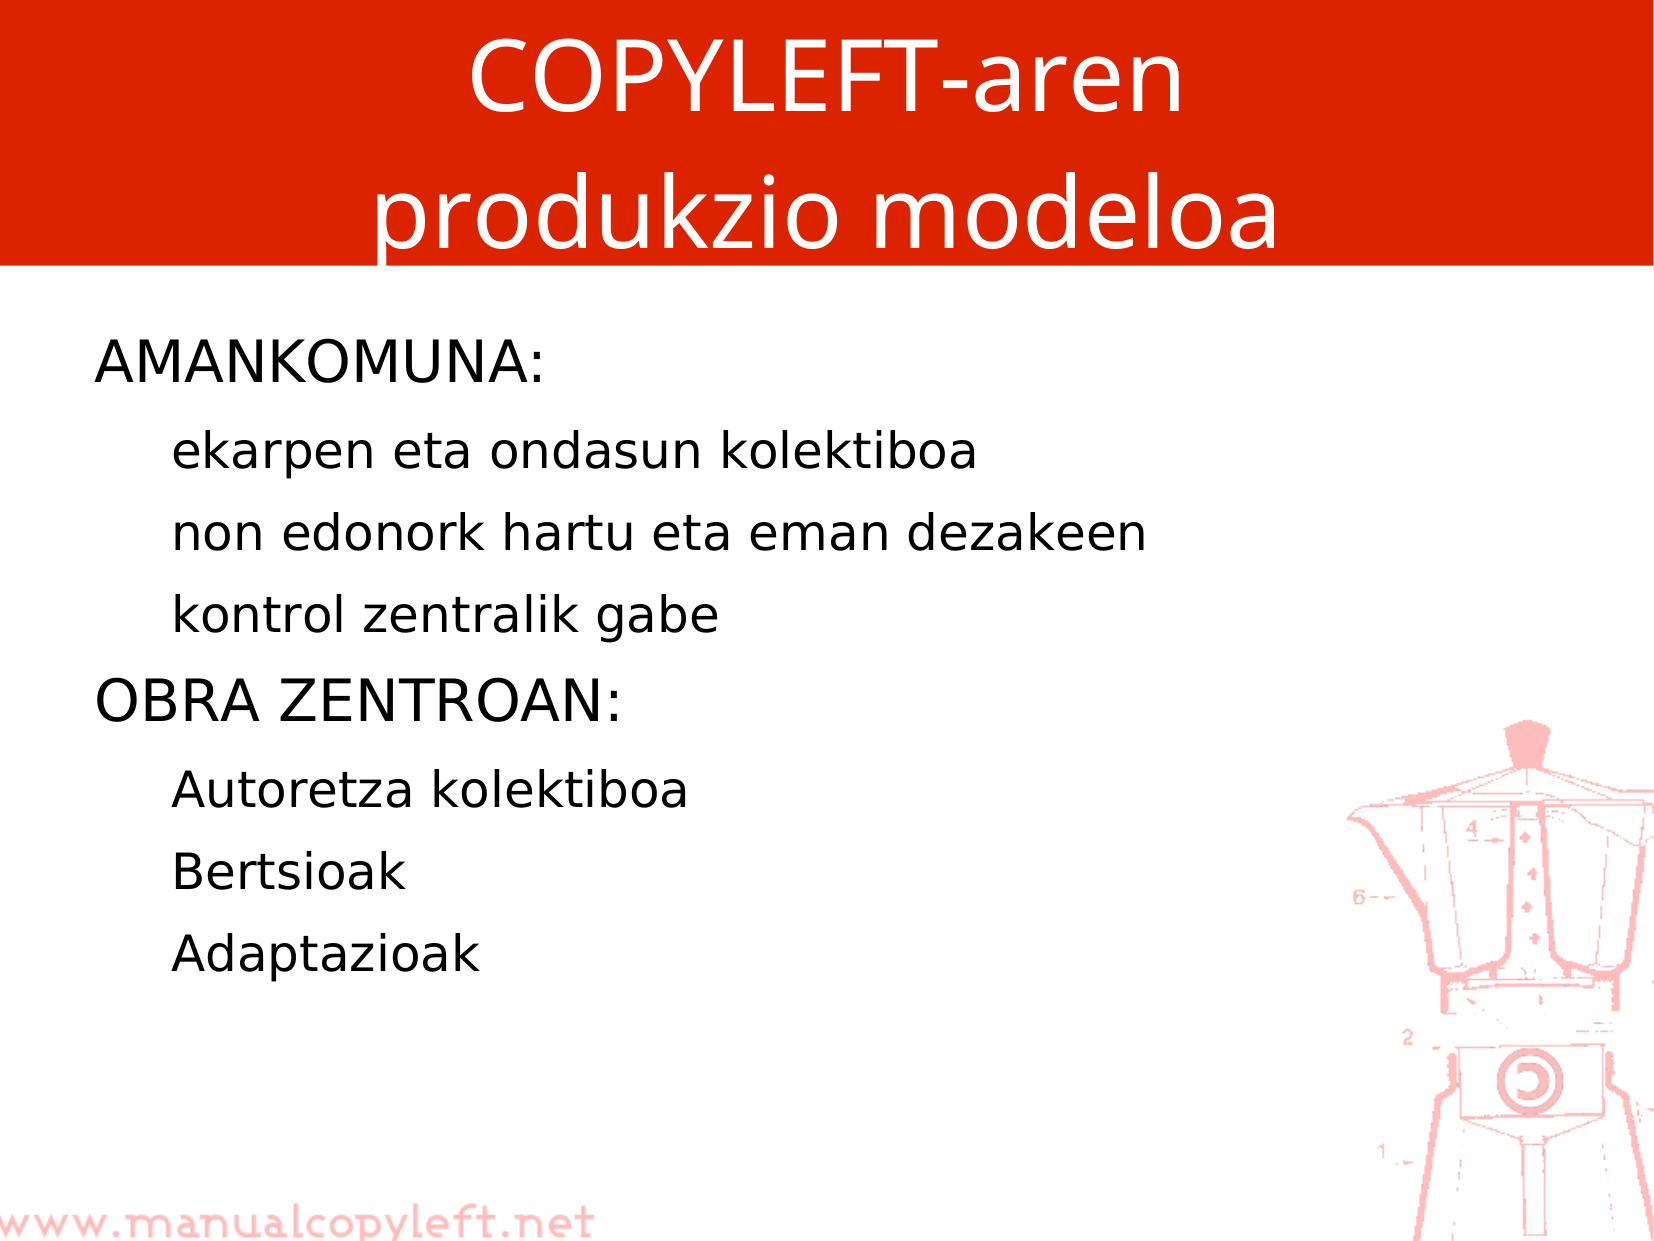

# COPYLEFT-aren produkzio modeloa
AMANKOMUNA:
ekarpen eta ondasun kolektiboa
non edonork hartu eta eman dezakeen
kontrol zentralik gabe
OBRA ZENTROAN:
Autoretza kolektiboa
Bertsioak
Adaptazioak